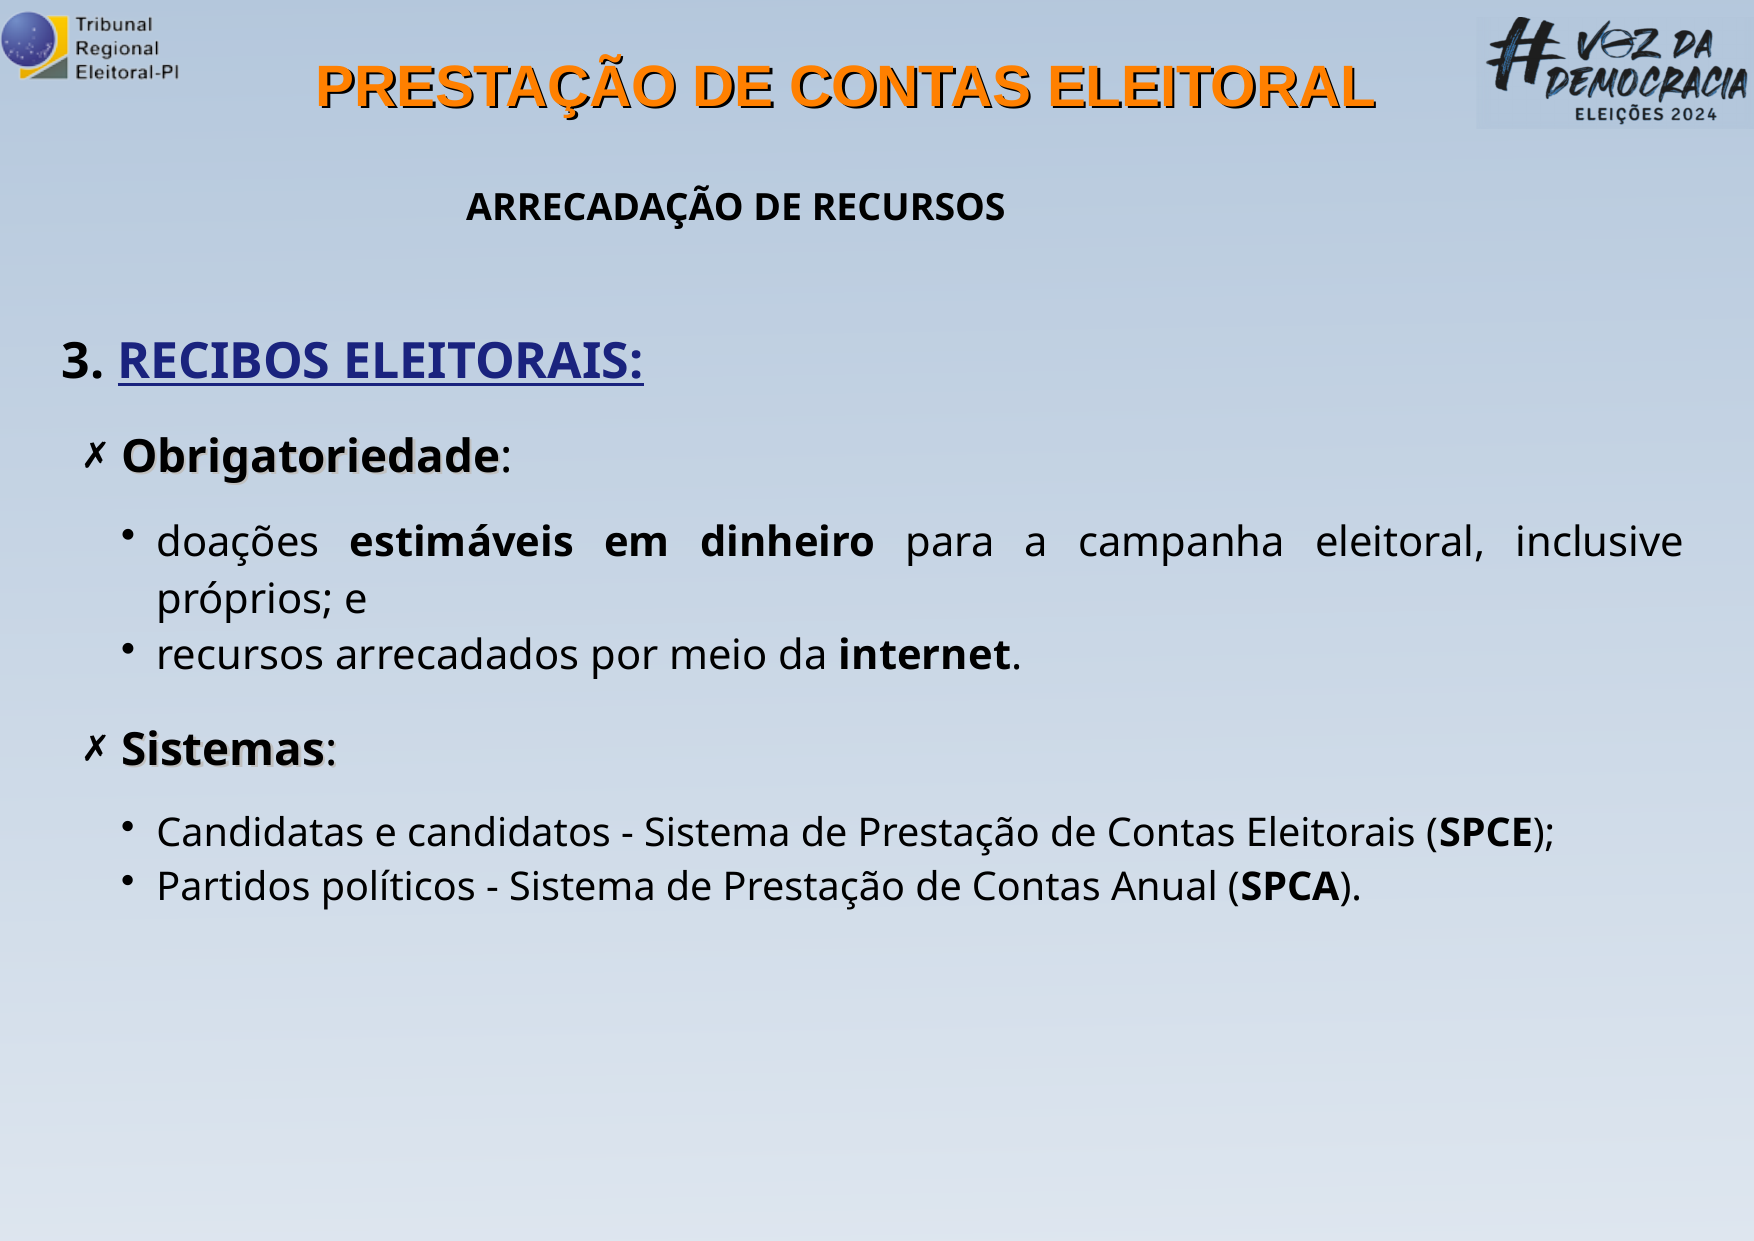

# PRESTAÇÃO DE CONTAS ELEITORAL
ARRECADAÇÃO DE RECURSOS
RECIBOS ELEITORAIS:
Obrigatoriedade:
doações estimáveis em dinheiro para a campanha eleitoral, inclusive próprios; e
recursos arrecadados por meio da internet.
Sistemas:
Candidatas e candidatos - Sistema de Prestação de Contas Eleitorais (SPCE);
Partidos políticos - Sistema de Prestação de Contas Anual (SPCA).